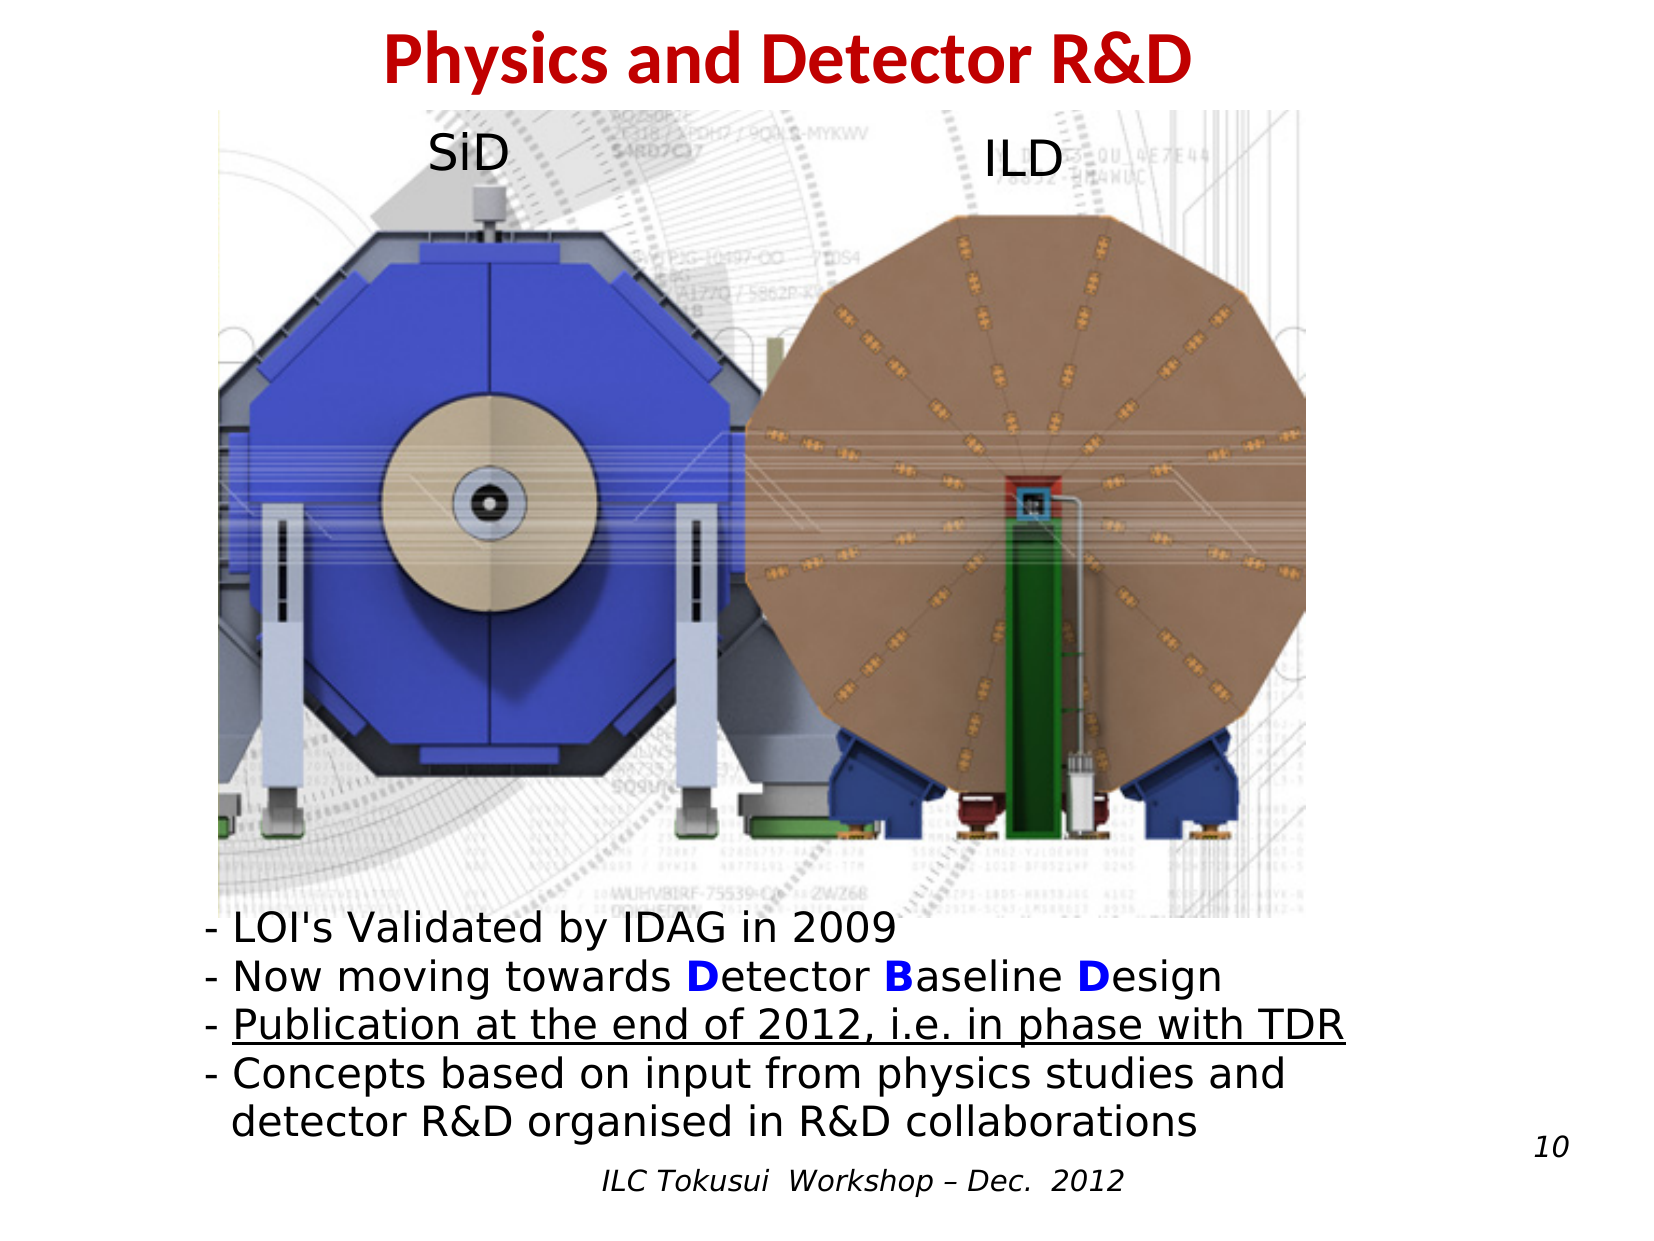

# Physics and Detector R&D
SiD
ILD
- LOI's Validated by IDAG in 2009
- Now moving towards Detector Baseline Design
- Publication at the end of 2012, i.e. in phase with TDR
- Concepts based on input from physics studies and
 detector R&D organised in R&D collaborations
FCPPL Workshop - March 2012
10